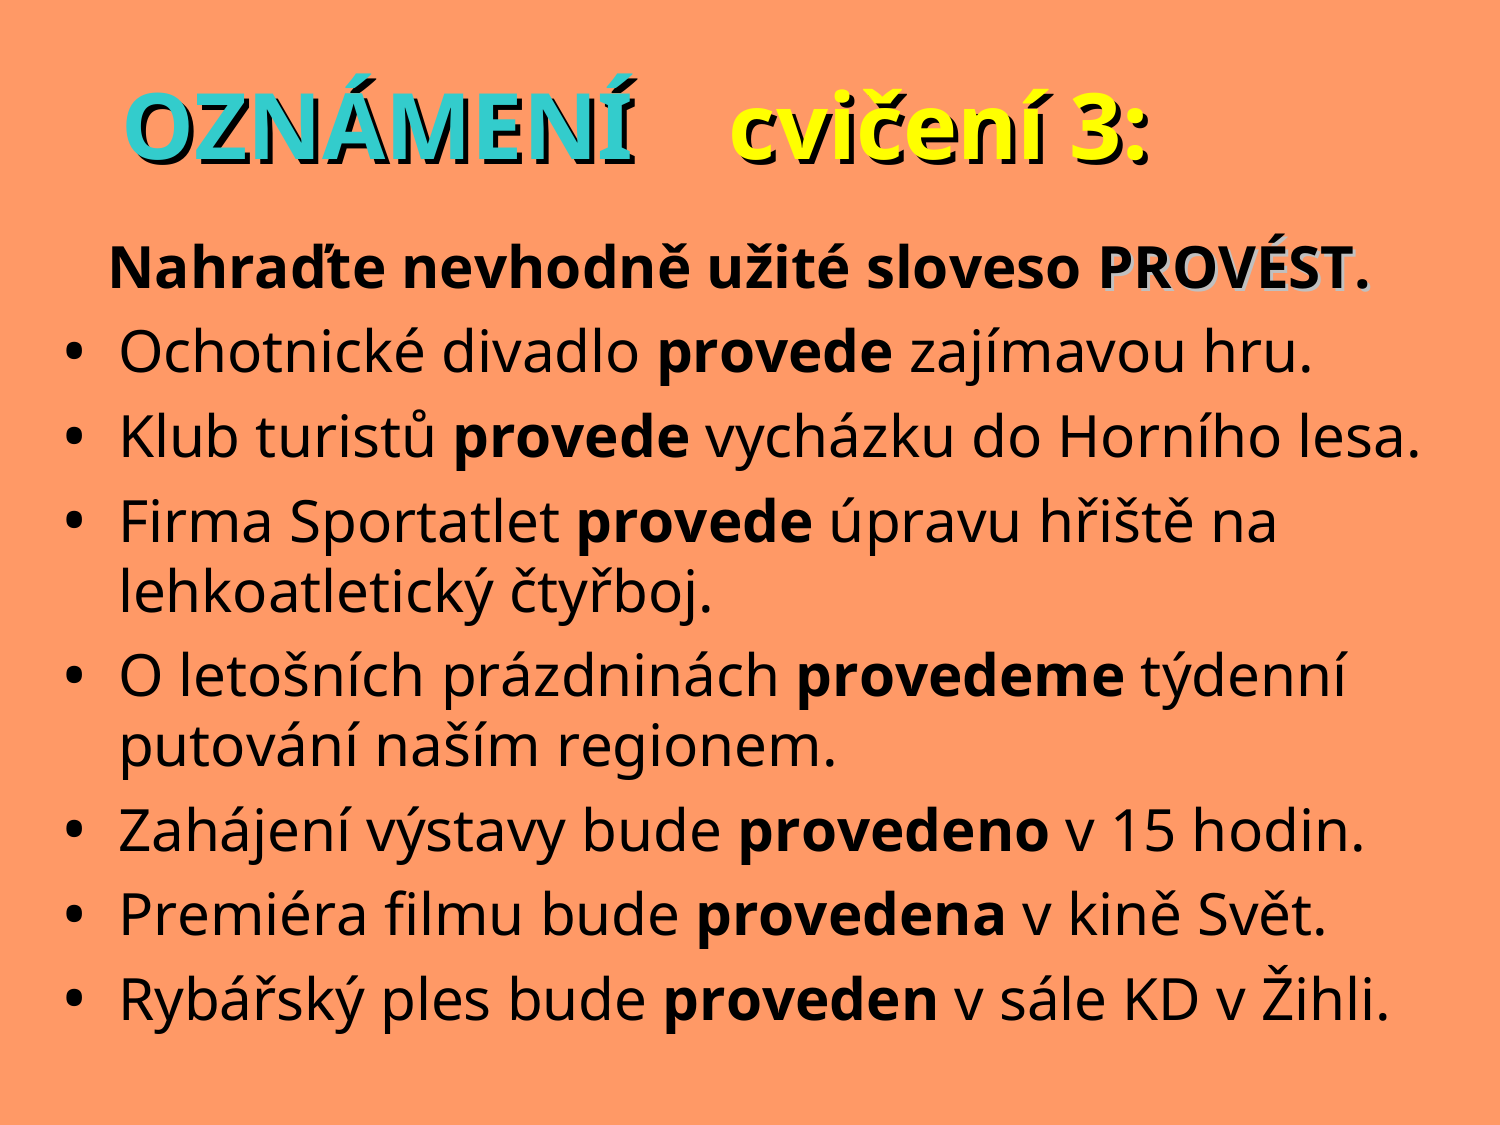

# OZNÁMENÍ cvičení 3:
 Nahraďte nevhodně užité sloveso PROVÉST.
Ochotnické divadlo provede zajímavou hru.
Klub turistů provede vycházku do Horního lesa.
Firma Sportatlet provede úpravu hřiště na lehkoatletický čtyřboj.
O letošních prázdninách provedeme týdenní putování naším regionem.
Zahájení výstavy bude provedeno v 15 hodin.
Premiéra filmu bude provedena v kině Svět.
Rybářský ples bude proveden v sále KD v Žihli.